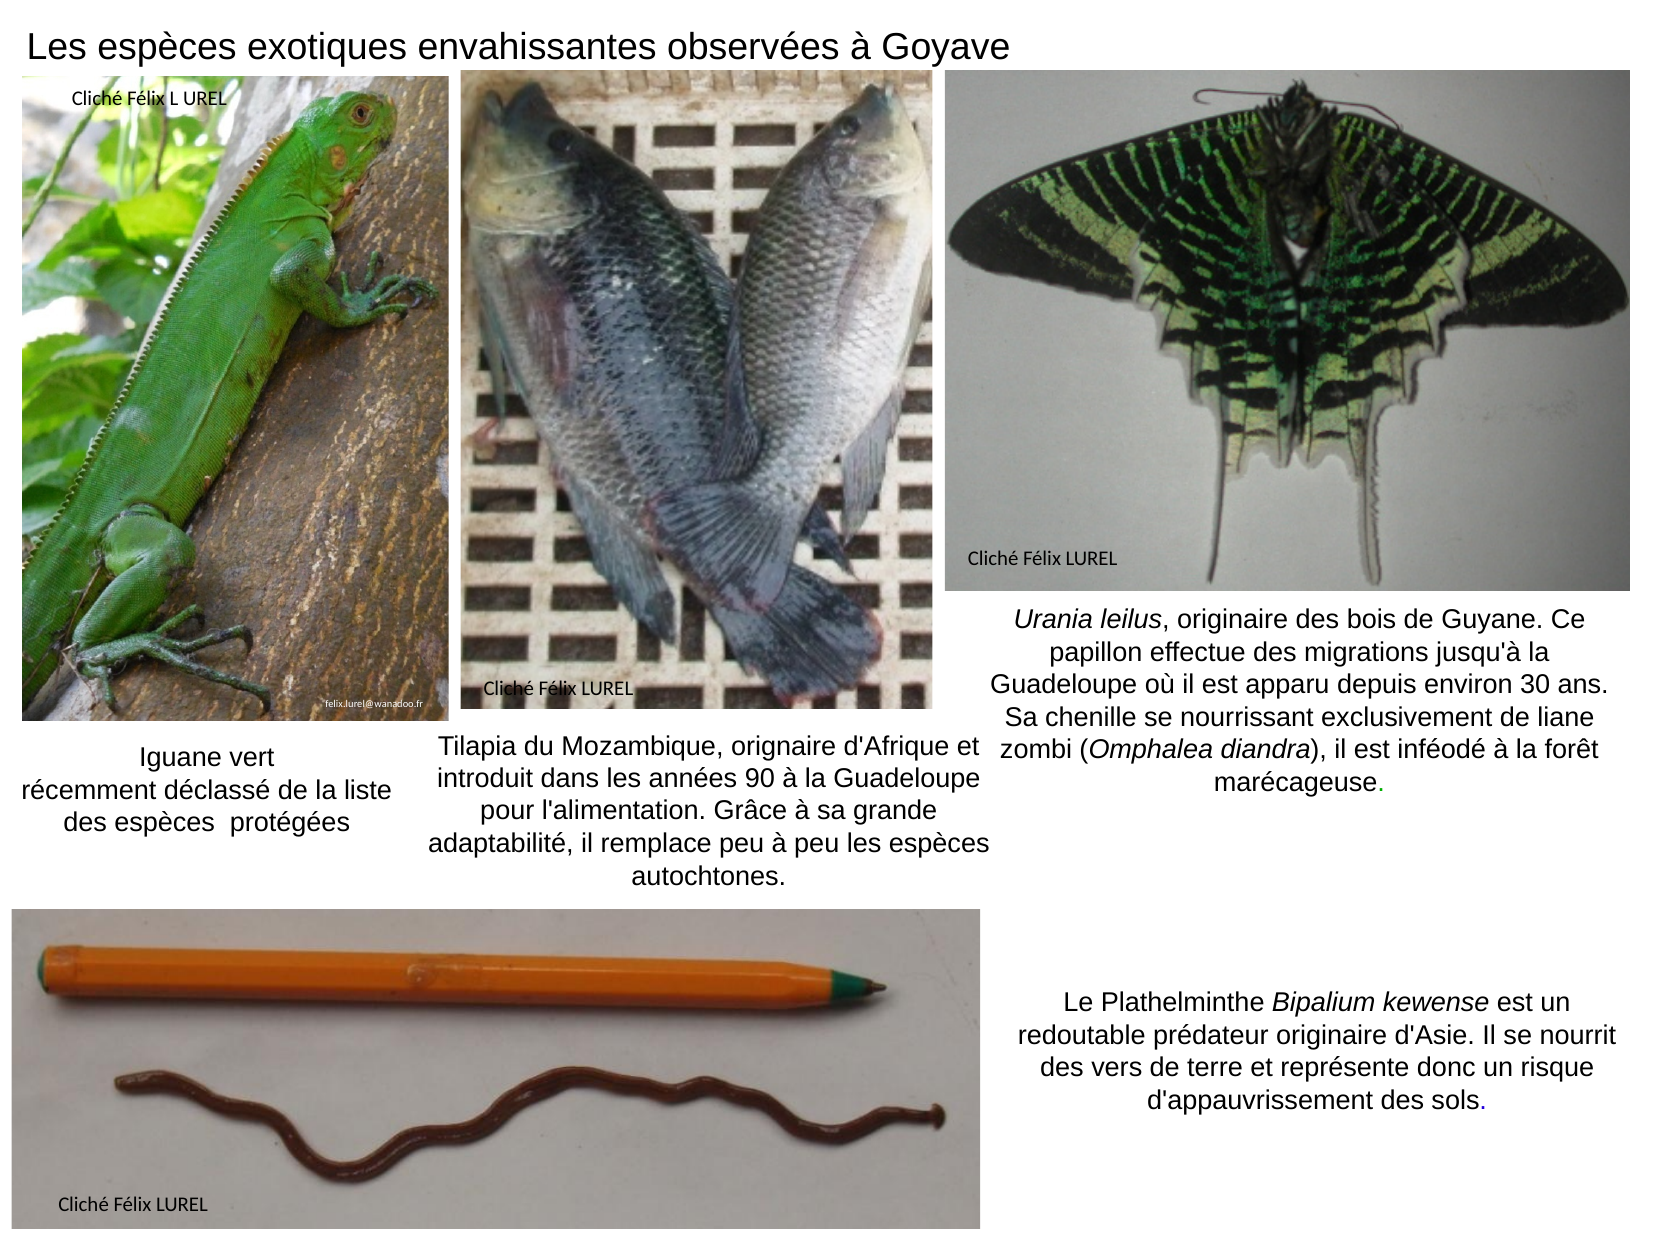

Les espèces exotiques envahissantes observées à Goyave
Cliché Félix L UREL
Cliché Félix LUREL
Urania leilus, originaire des bois de Guyane. Ce papillon effectue des migrations jusqu'à la Guadeloupe où il est apparu depuis environ 30 ans. Sa chenille se nourrissant exclusivement de liane zombi (Omphalea diandra), il est inféodé à la forêt marécageuse.
Cliché Félix LUREL
felix.lurel@wanadoo.fr
Tilapia du Mozambique, orignaire d'Afrique et introduit dans les années 90 à la Guadeloupe pour l'alimentation. Grâce à sa grande adaptabilité, il remplace peu à peu les espèces autochtones.
Iguane vert
récemment déclassé de la liste des espèces protégées
Le Plathelminthe Bipalium kewense est un redoutable prédateur originaire d'Asie. Il se nourrit des vers de terre et représente donc un risque d'appauvrissement des sols.
Cliché Félix LUREL